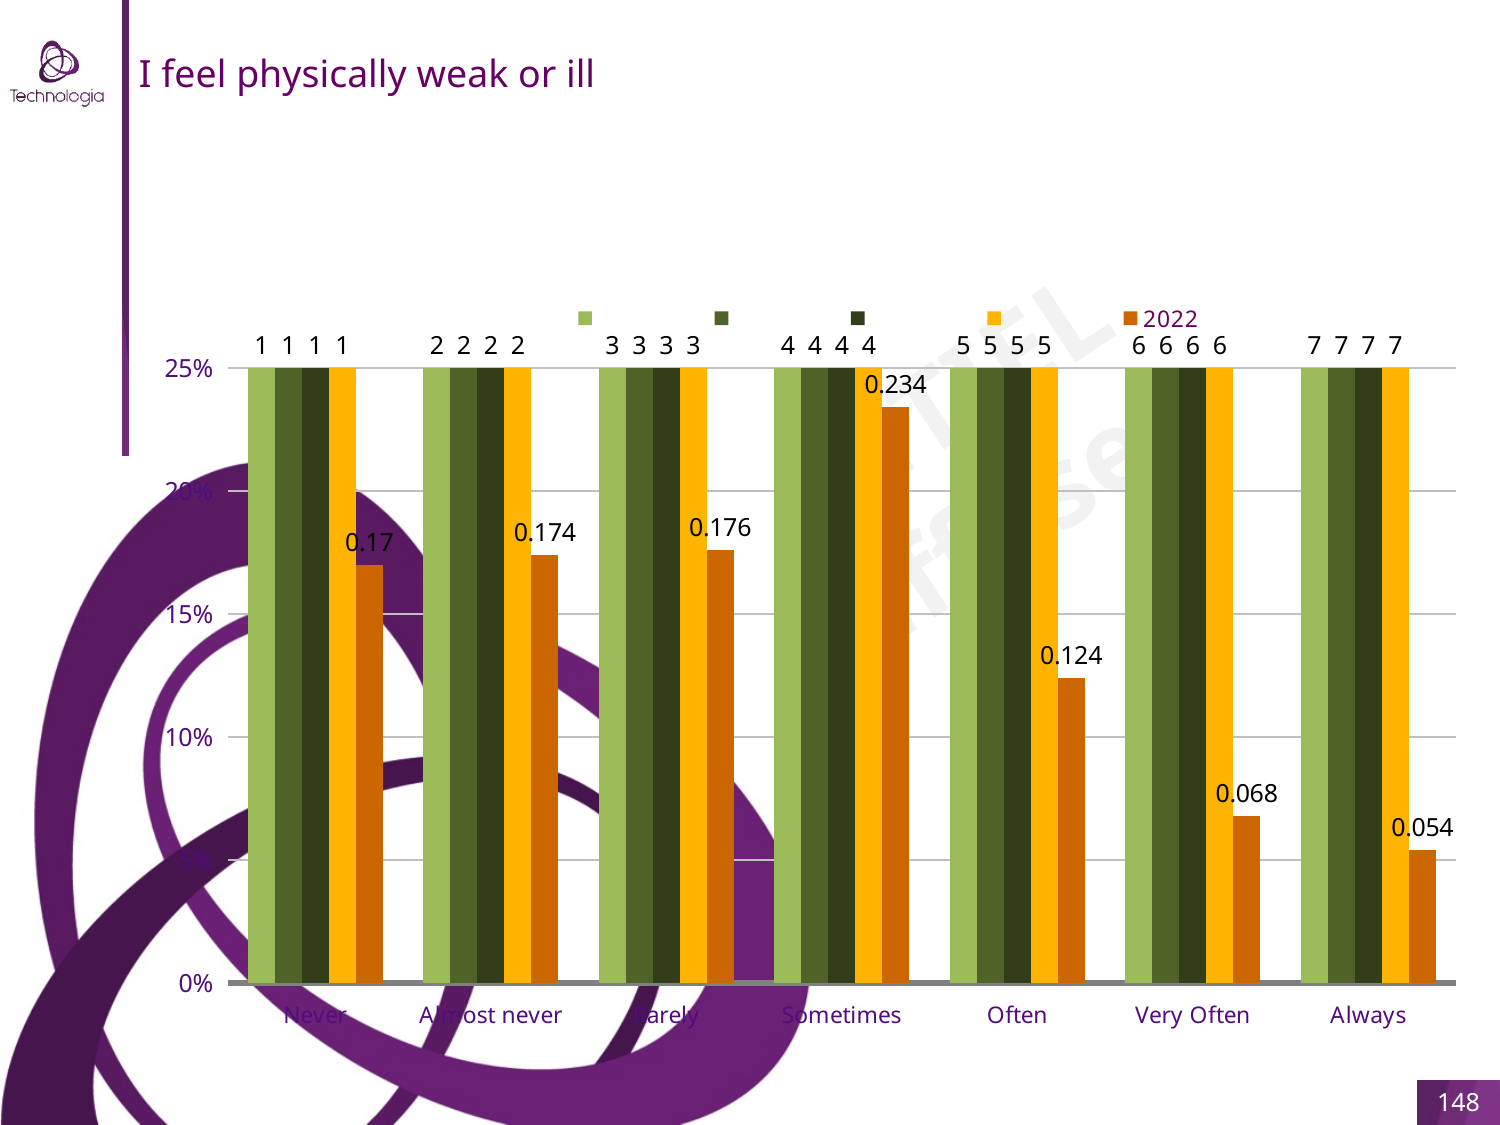

# I feel physically weak or ill
[unsupported chart]